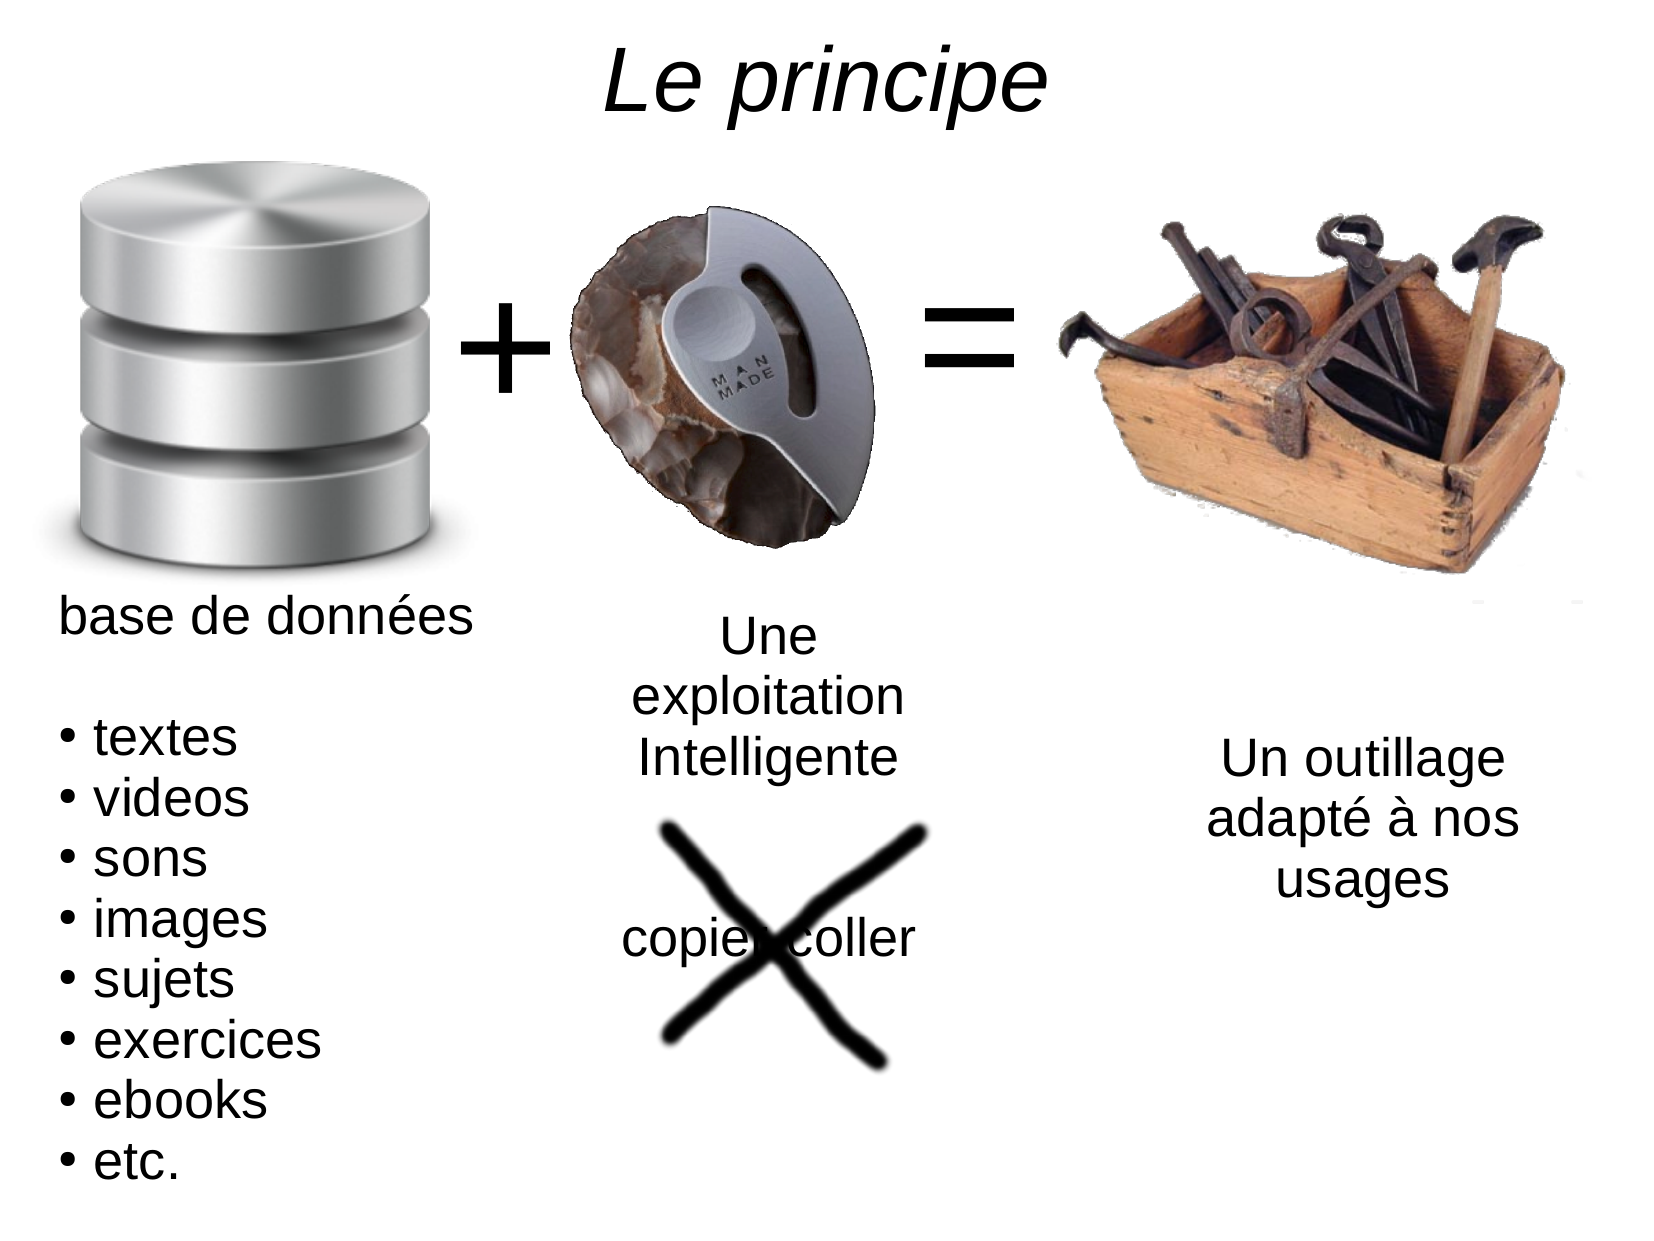

# Le principe
=
+
base de données
textes
videos
sons
images
sujets
exercices
ebooks
etc.
Une exploitation
Intelligente
copier-coller
Un outillage adapté à nos usages